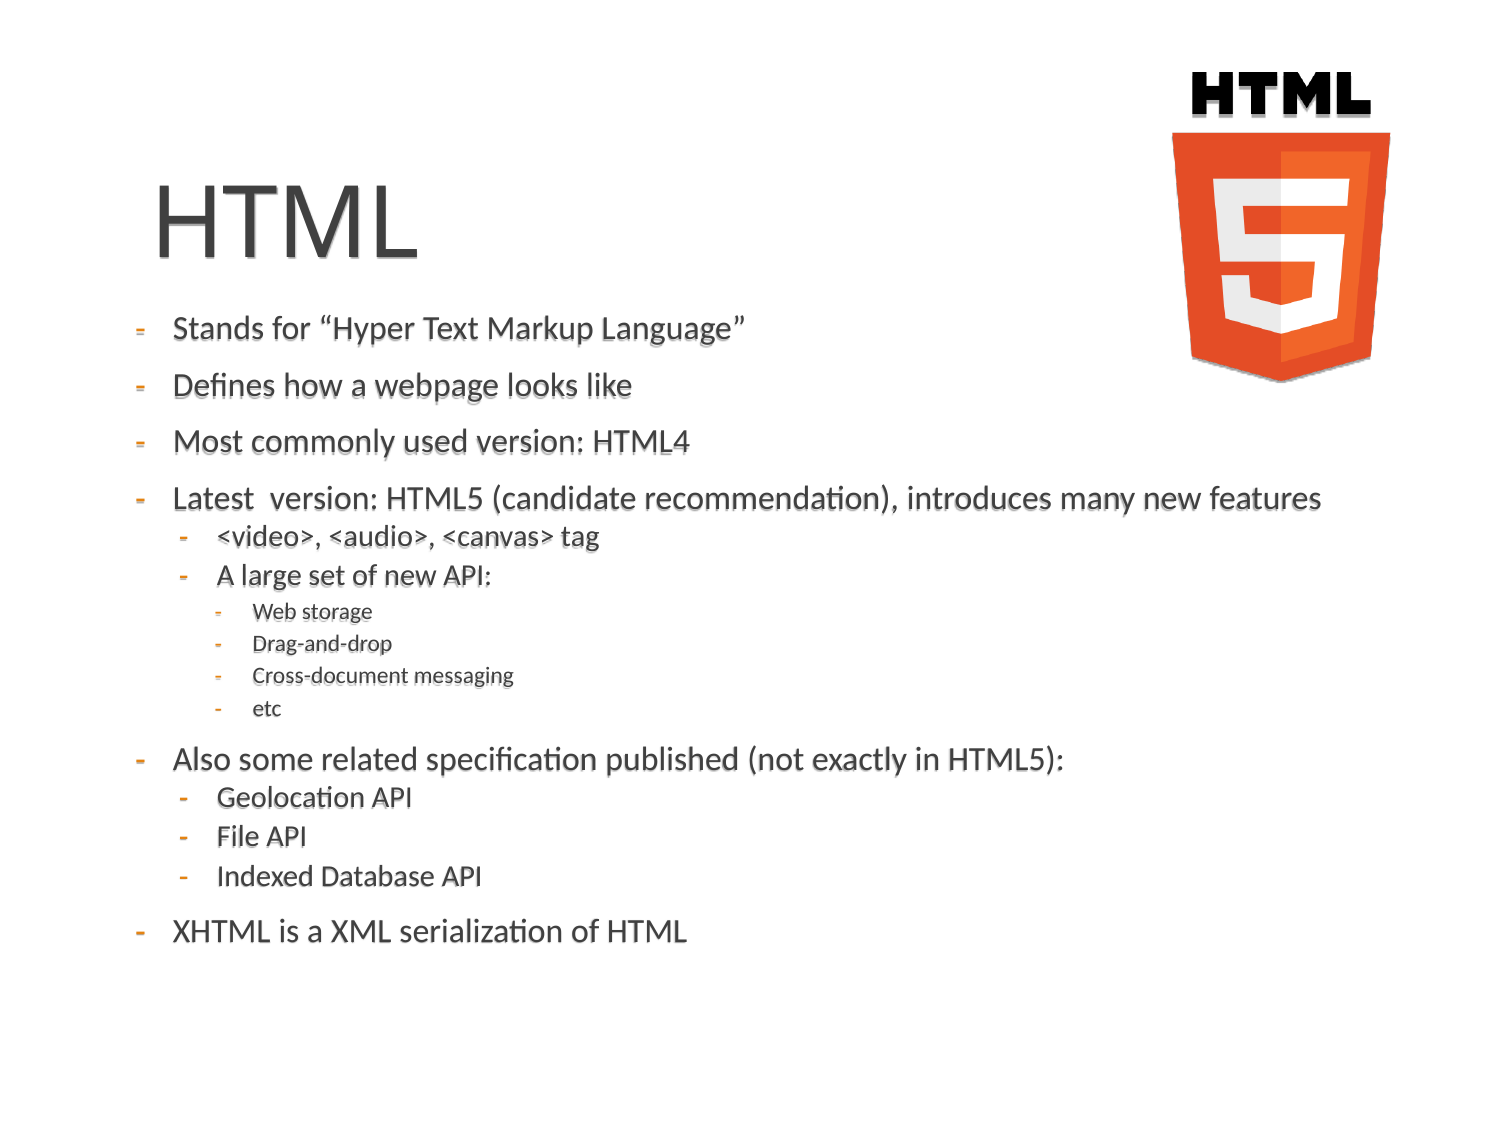

# HTML
Stands for “Hyper Text Markup Language”
Defines how a webpage looks like
Most commonly used version: HTML4
Latest version: HTML5 (candidate recommendation), introduces many new features
<video>, <audio>, <canvas> tag
A large set of new API:
Web storage
Drag-and-drop
Cross-document messaging
etc
Also some related specification published (not exactly in HTML5):
Geolocation API
File API
Indexed Database API
XHTML is a XML serialization of HTML
Copyright © Ricci IEONG for UST training 2024
25